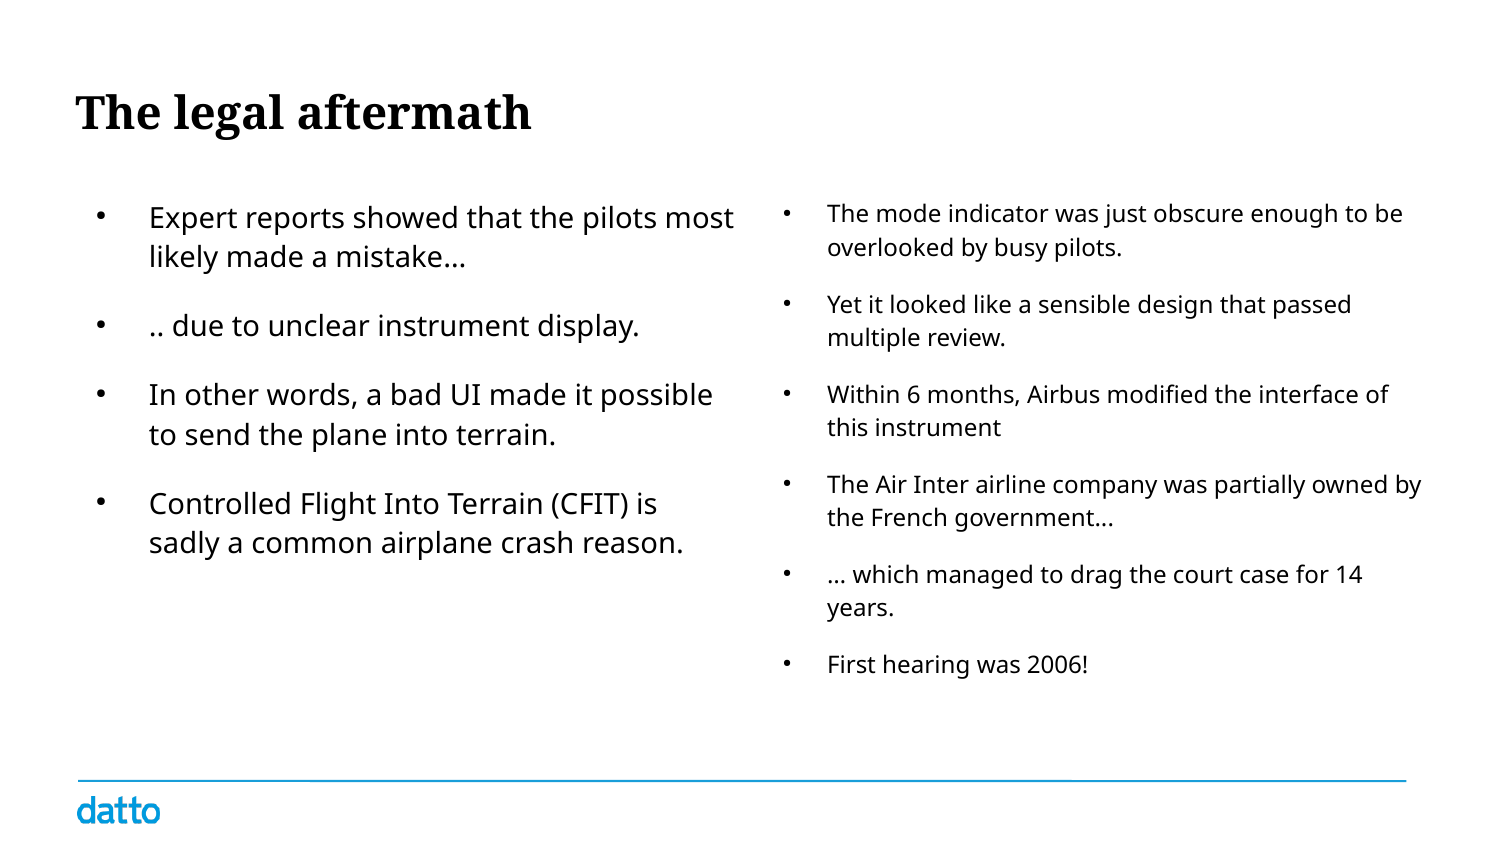

# The legal aftermath
Expert reports showed that the pilots most likely made a mistake…
.. due to unclear instrument display.
In other words, a bad UI made it possible to send the plane into terrain.
Controlled Flight Into Terrain (CFIT) is sadly a common airplane crash reason.
The mode indicator was just obscure enough to be overlooked by busy pilots.
Yet it looked like a sensible design that passed multiple review.
Within 6 months, Airbus modified the interface of this instrument
The Air Inter airline company was partially owned by the French government...
… which managed to drag the court case for 14 years.
First hearing was 2006!